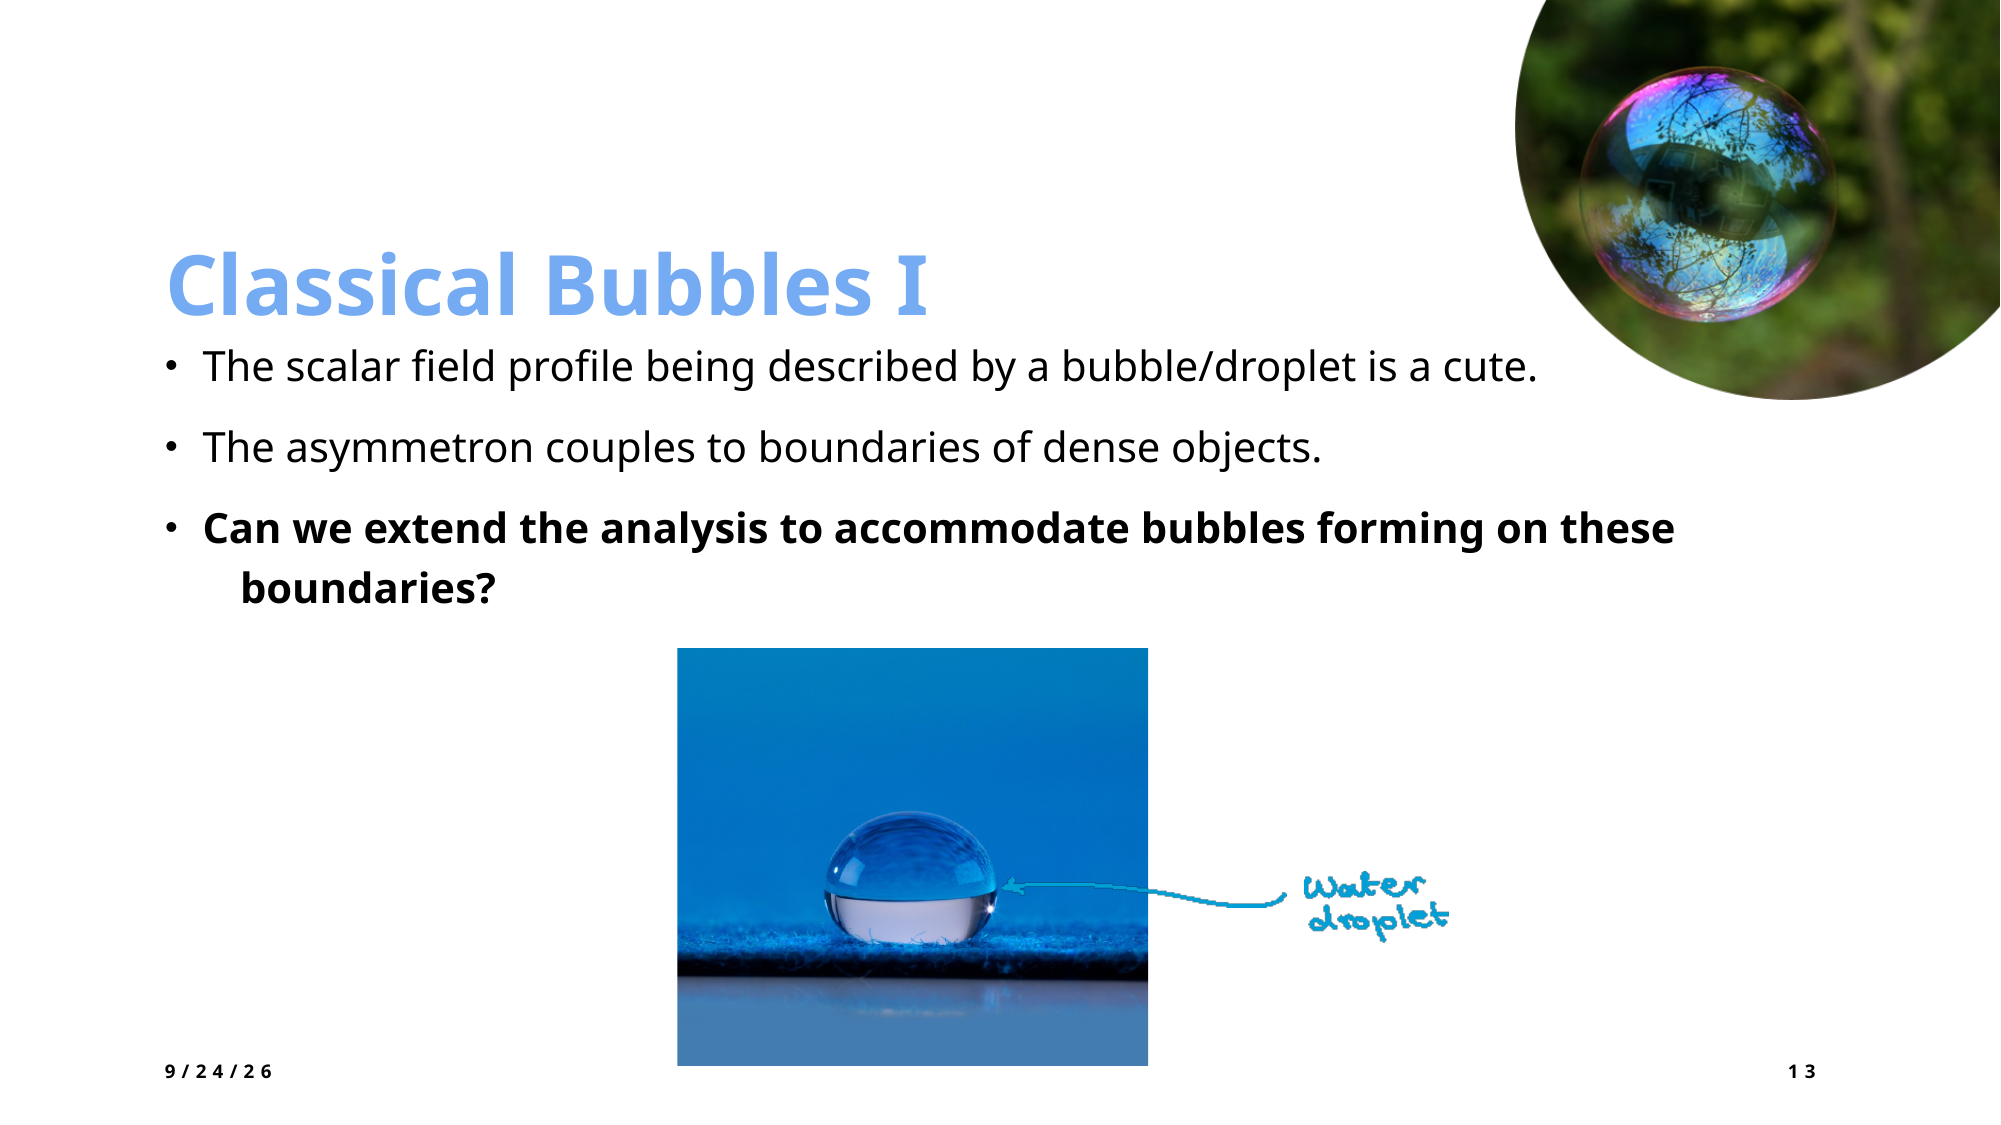

# Classical Bubbles I
The scalar field profile being described by a bubble/droplet is a cute.
The asymmetron couples to boundaries of dense objects.
Can we extend the analysis to accommodate bubbles forming on these boundaries?